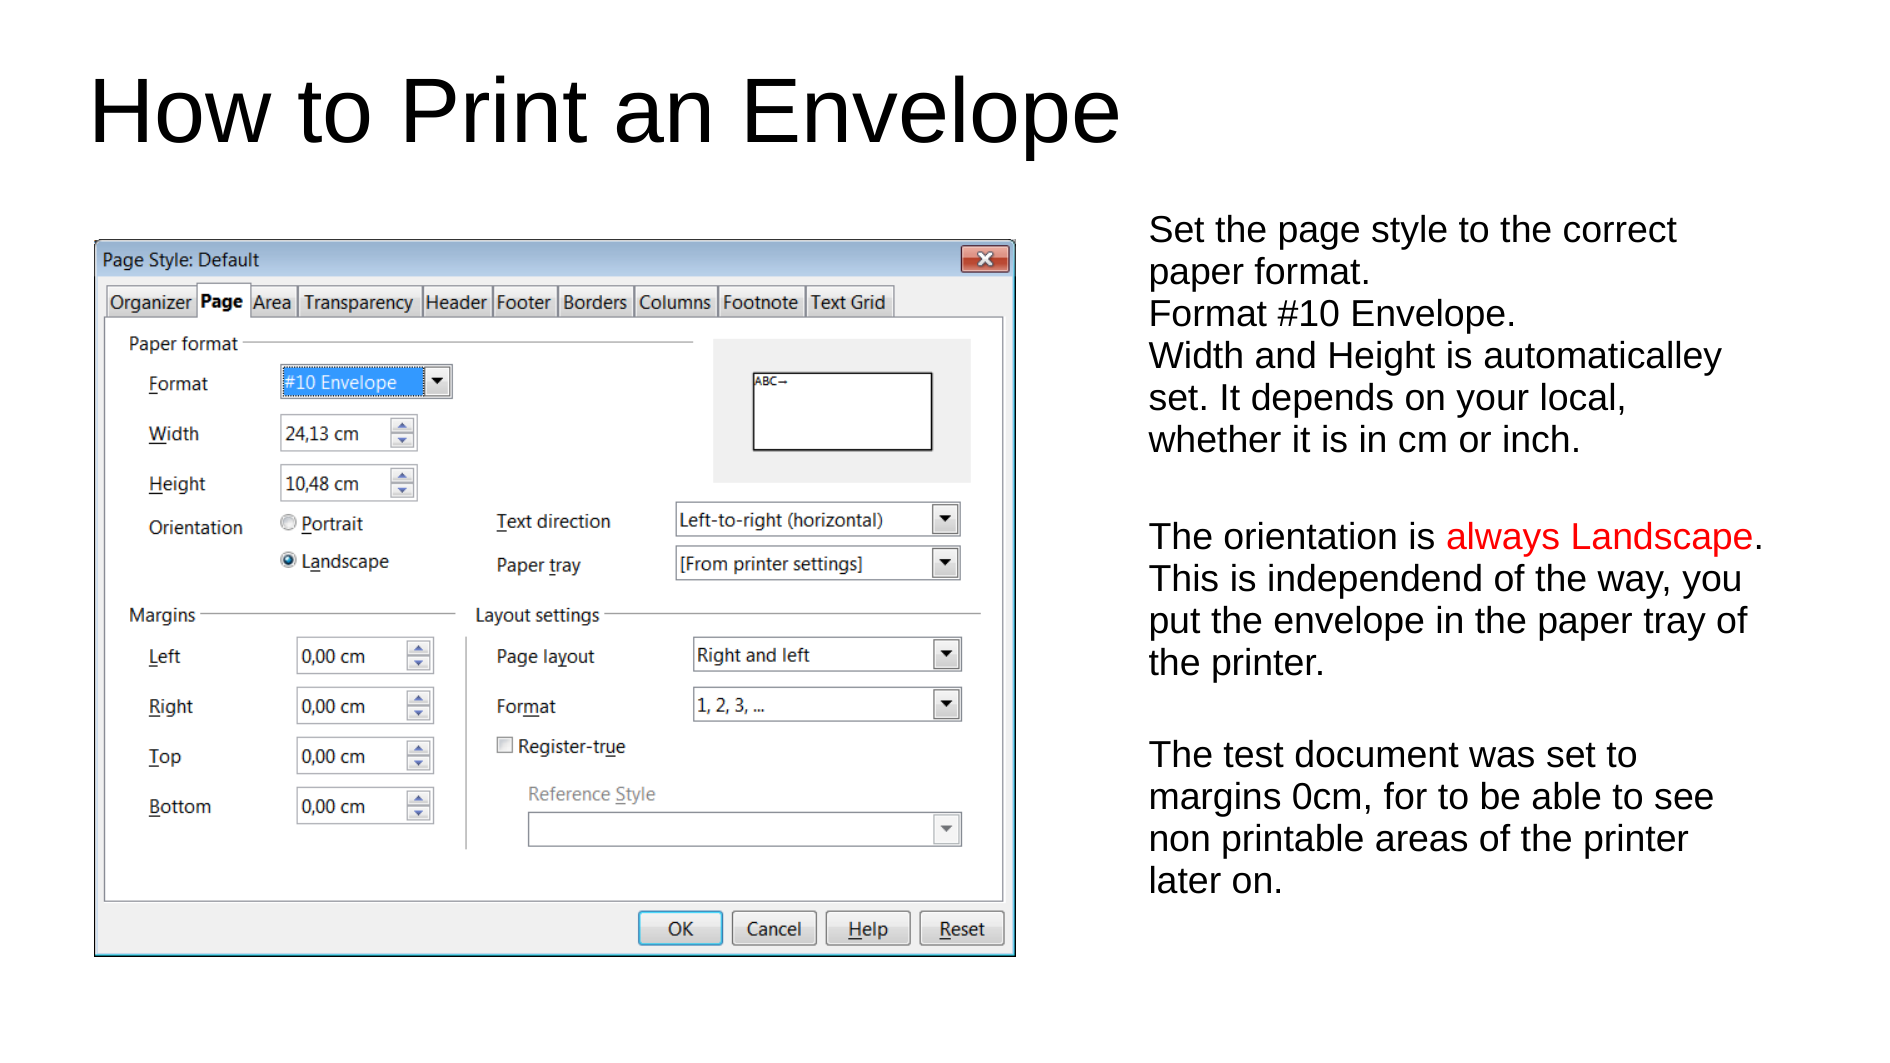

# How to Print an Envelope
Set the page style to the correct paper format.
Format #10 Envelope.
Width and Height is automaticalley set. It depends on your local, whether it is in cm or inch.
The orientation is always Landscape. This is independend of the way, you put the envelope in the paper tray of the printer.
The test document was set to margins 0cm, for to be able to see non printable areas of the printer later on.